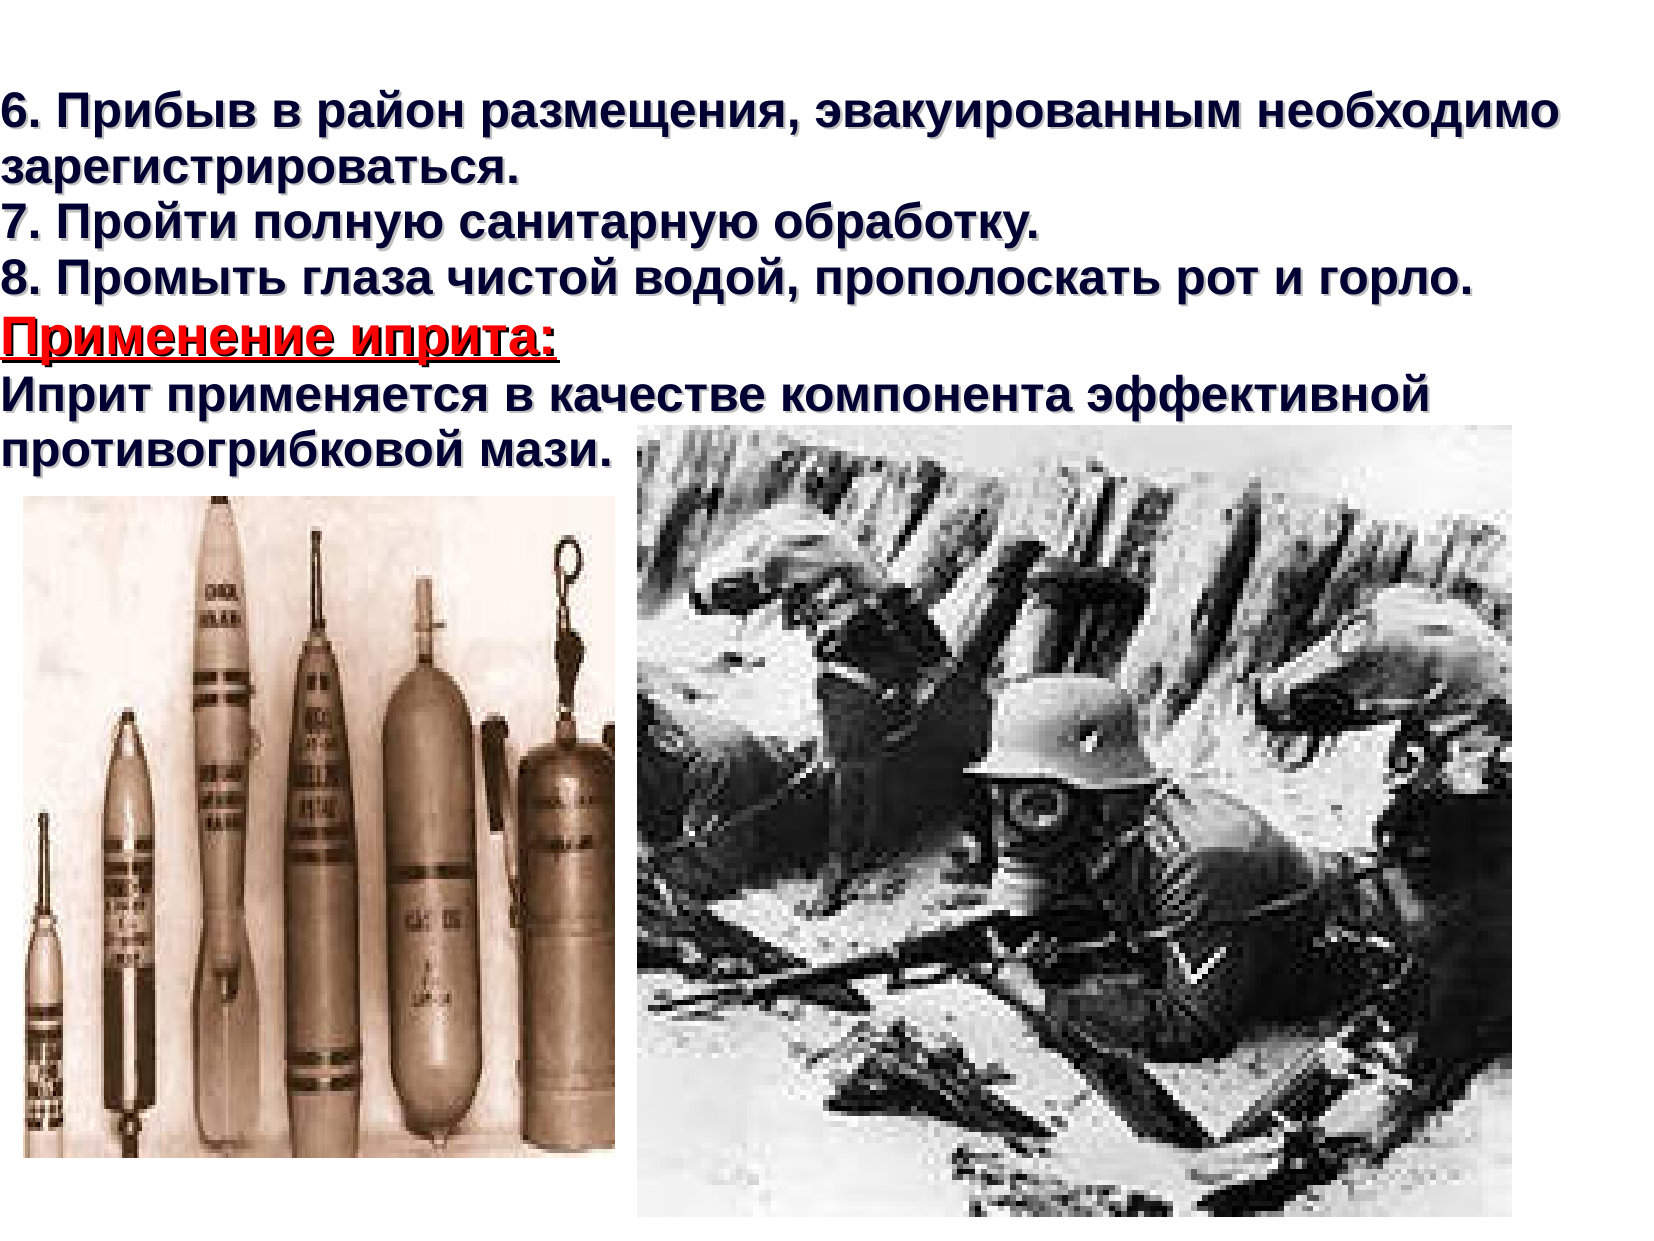

# 6. Прибыв в район размещения, эвакуированным необходимо зарегистрироваться.
7. Пройти полную санитарную обработку.
8. Промыть глаза чистой водой, прополоскать рот и горло.
Применение иприта:
Иприт применяется в качестве компонента эффективной противогрибковой мази.